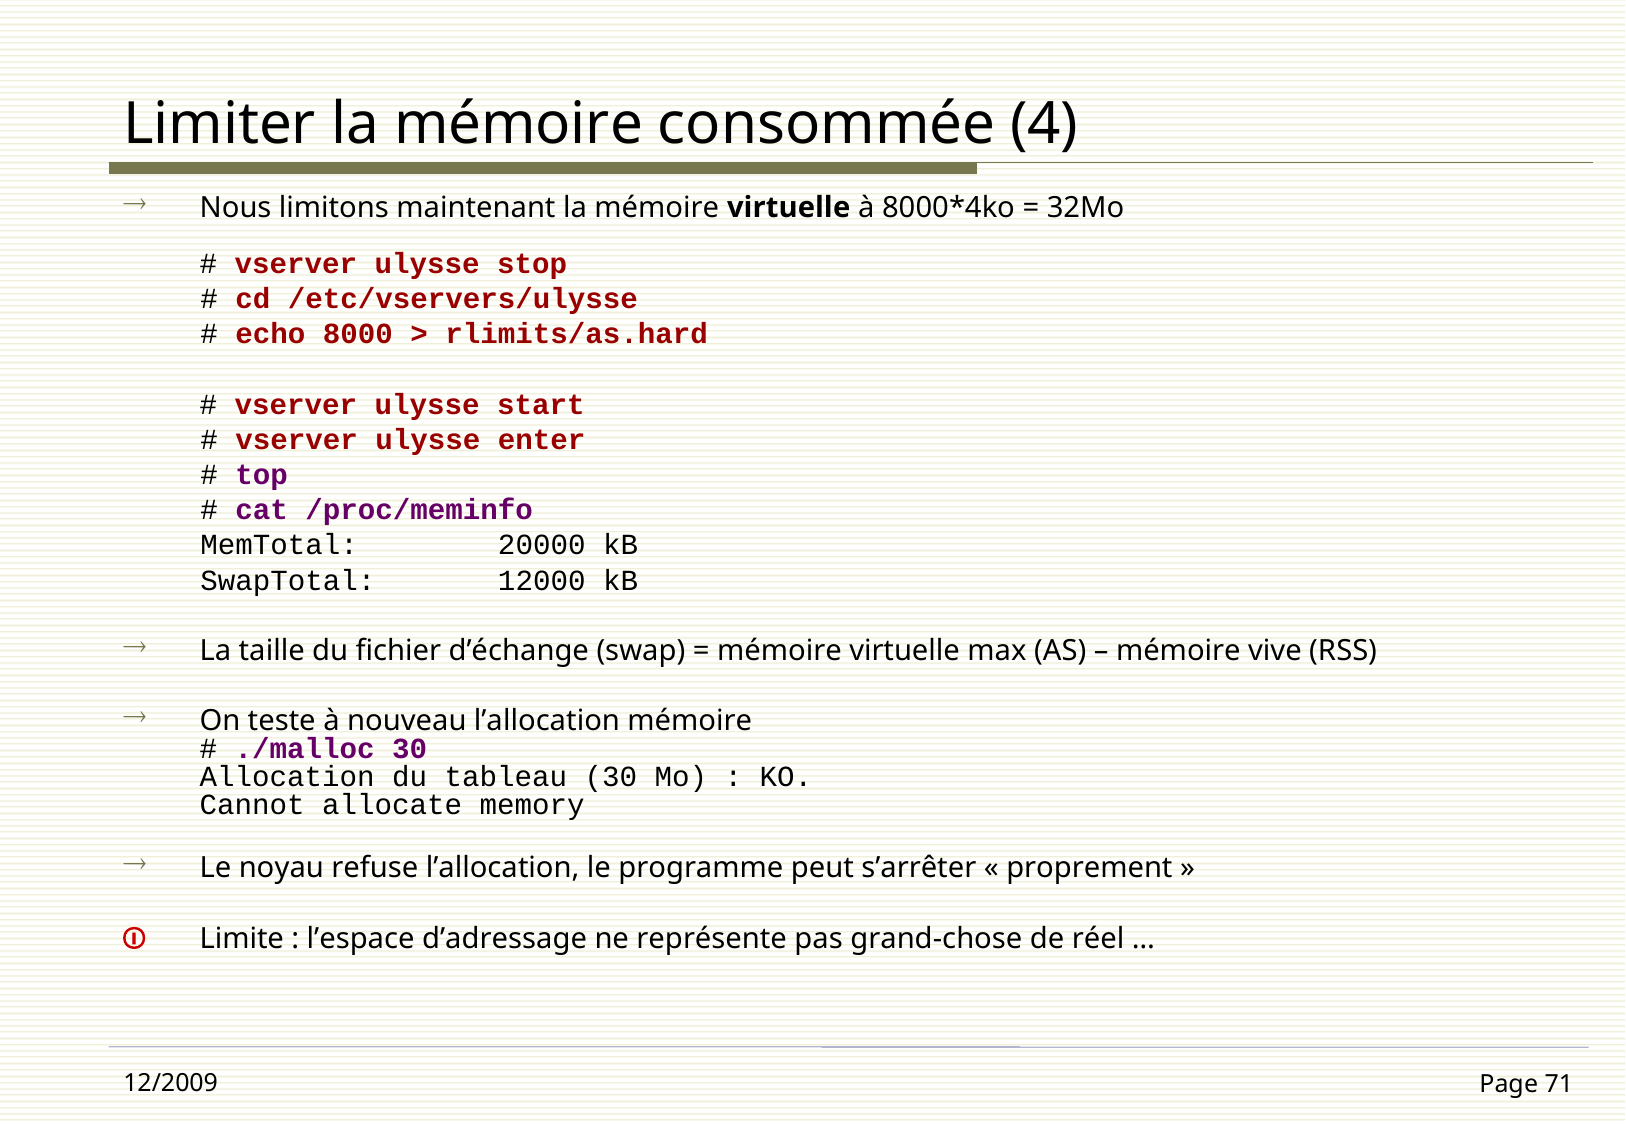

# Limiter la mémoire consommée (4)‏
Nous limitons maintenant la mémoire virtuelle à 8000*4ko = 32Mo
# vserver ulysse stop
# cd /etc/vservers/ulysse
# echo 8000 > rlimits/as.hard
	# vserver ulysse start
# vserver ulysse enter
# top
# cat /proc/meminfo
MemTotal: 20000 kB
SwapTotal: 12000 kB
La taille du fichier d’échange (swap) = mémoire virtuelle max (AS) – mémoire vive (RSS)‏
On teste à nouveau l’allocation mémoire
# ./malloc 30
Allocation du tableau (30 Mo) : KO.
Cannot allocate memory
Le noyau refuse l’allocation, le programme peut s’arrêter « proprement »
 	Limite : l’espace d’adressage ne représente pas grand-chose de réel …
71